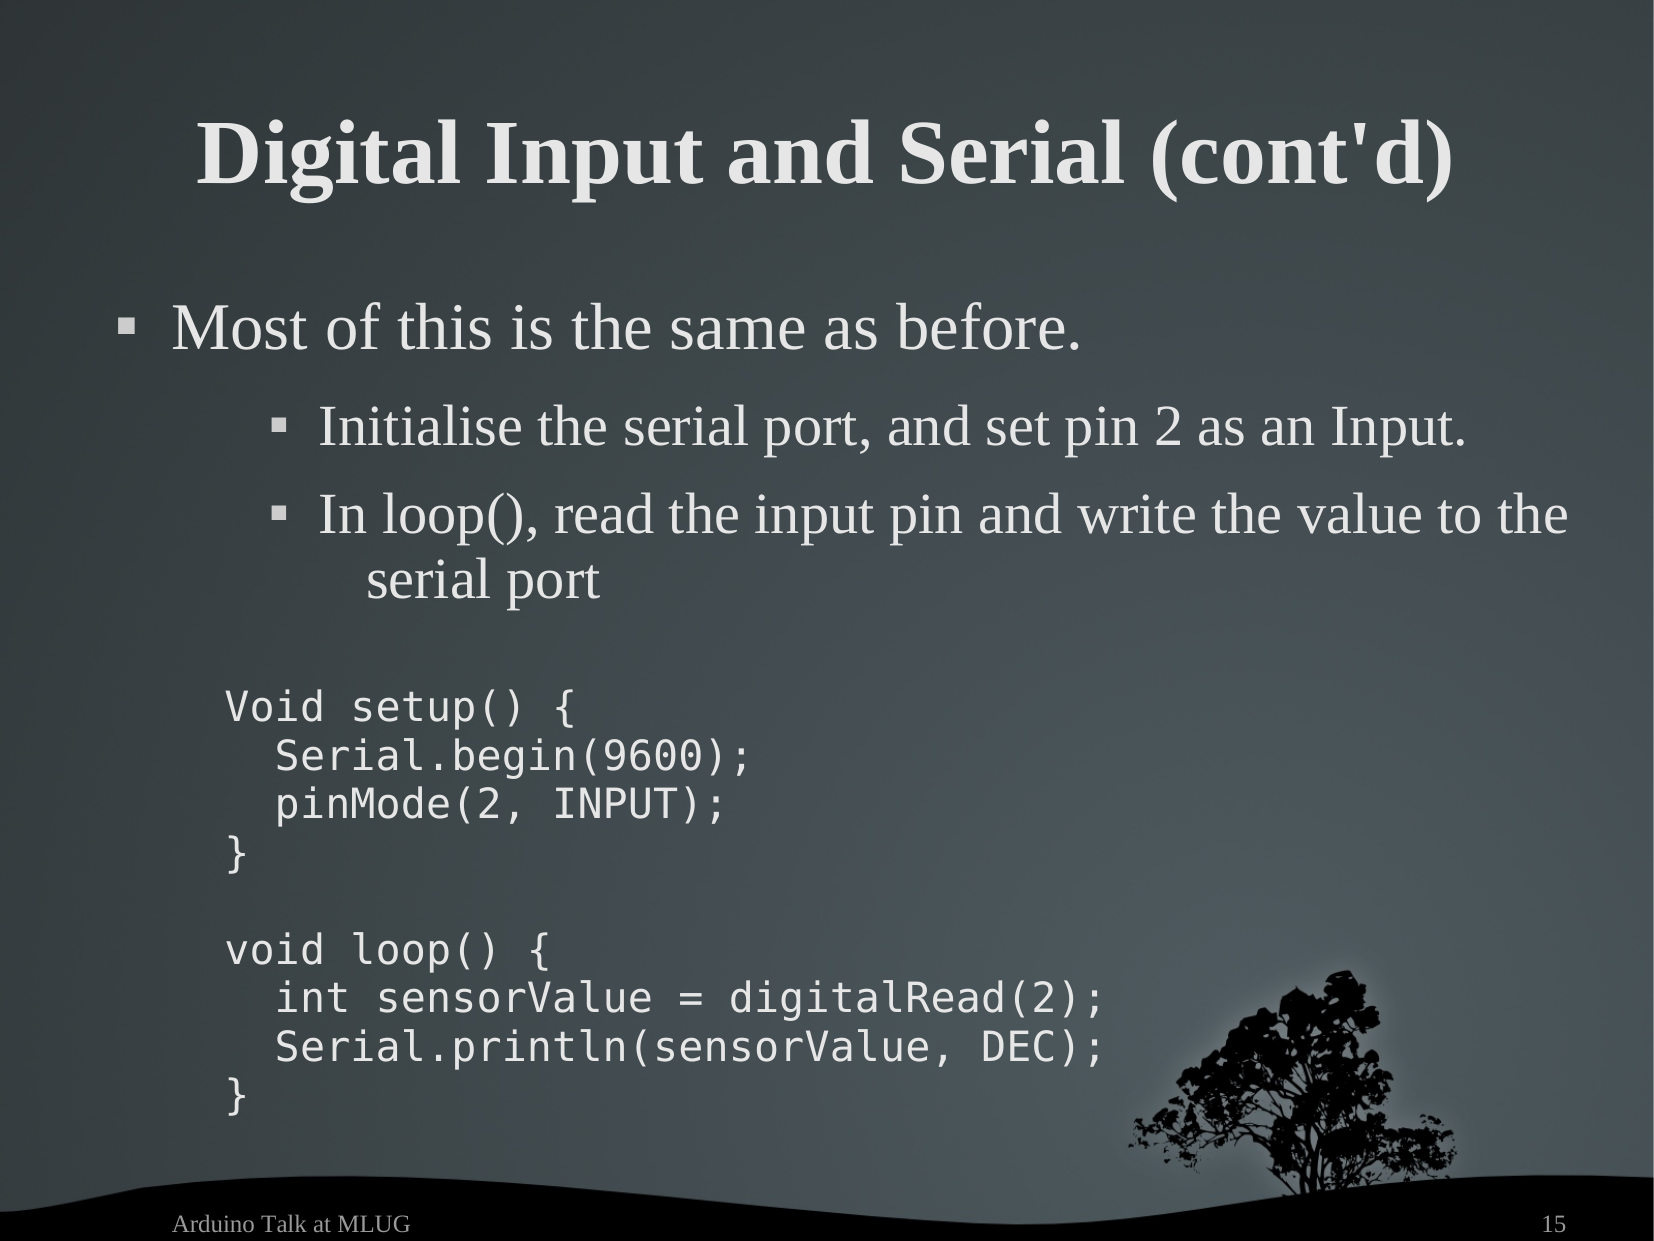

# Digital Input and Serial (cont'd)
Most of this is the same as before.
Initialise the serial port, and set pin 2 as an Input.
In loop(), read the input pin and write the value to the serial port
Void setup() {
 Serial.begin(9600);
 pinMode(2, INPUT);
}
void loop() {
 int sensorValue = digitalRead(2);
 Serial.println(sensorValue, DEC);
}
Arduino Talk at MLUG
15